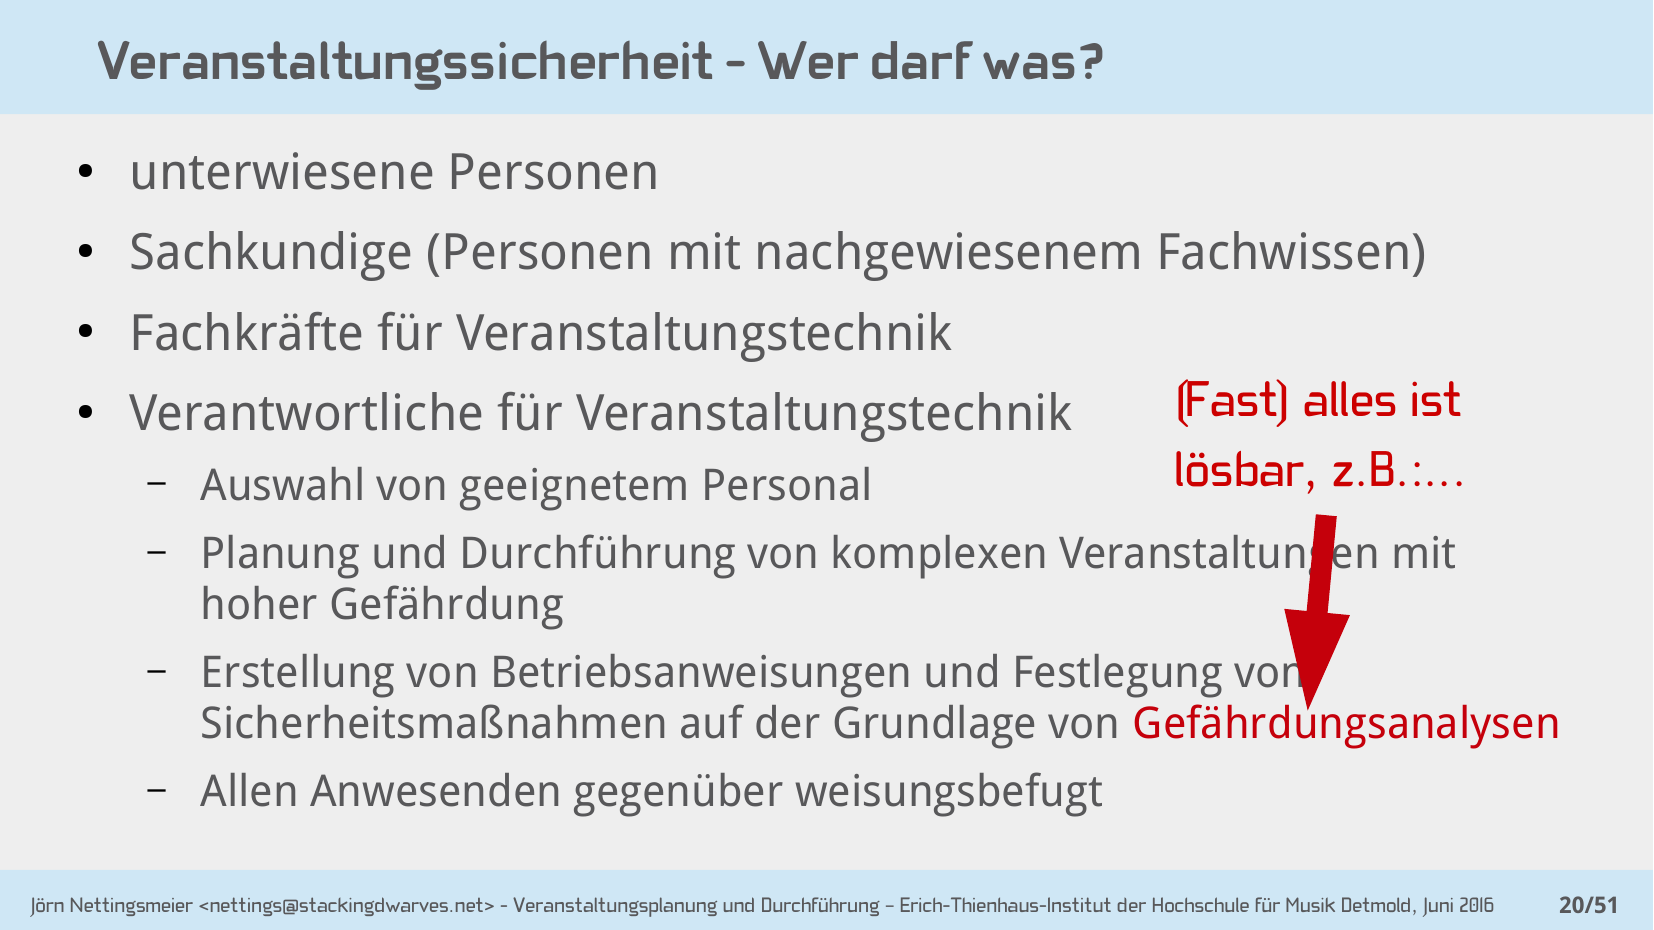

# Veranstaltungssicherheit - Wer darf was?
unterwiesene Personen
Sachkundige (Personen mit nachgewiesenem Fachwissen)
Fachkräfte für Veranstaltungstechnik
Verantwortliche für Veranstaltungstechnik
Auswahl von geeignetem Personal
Planung und Durchführung von komplexen Veranstaltungen mit hoher Gefährdung
Erstellung von Betriebsanweisungen und Festlegung von Sicherheitsmaßnahmen auf der Grundlage von Gefährdungsanalysen
Allen Anwesenden gegenüber weisungsbefugt
(Fast) alles ist lösbar, z.B.:...